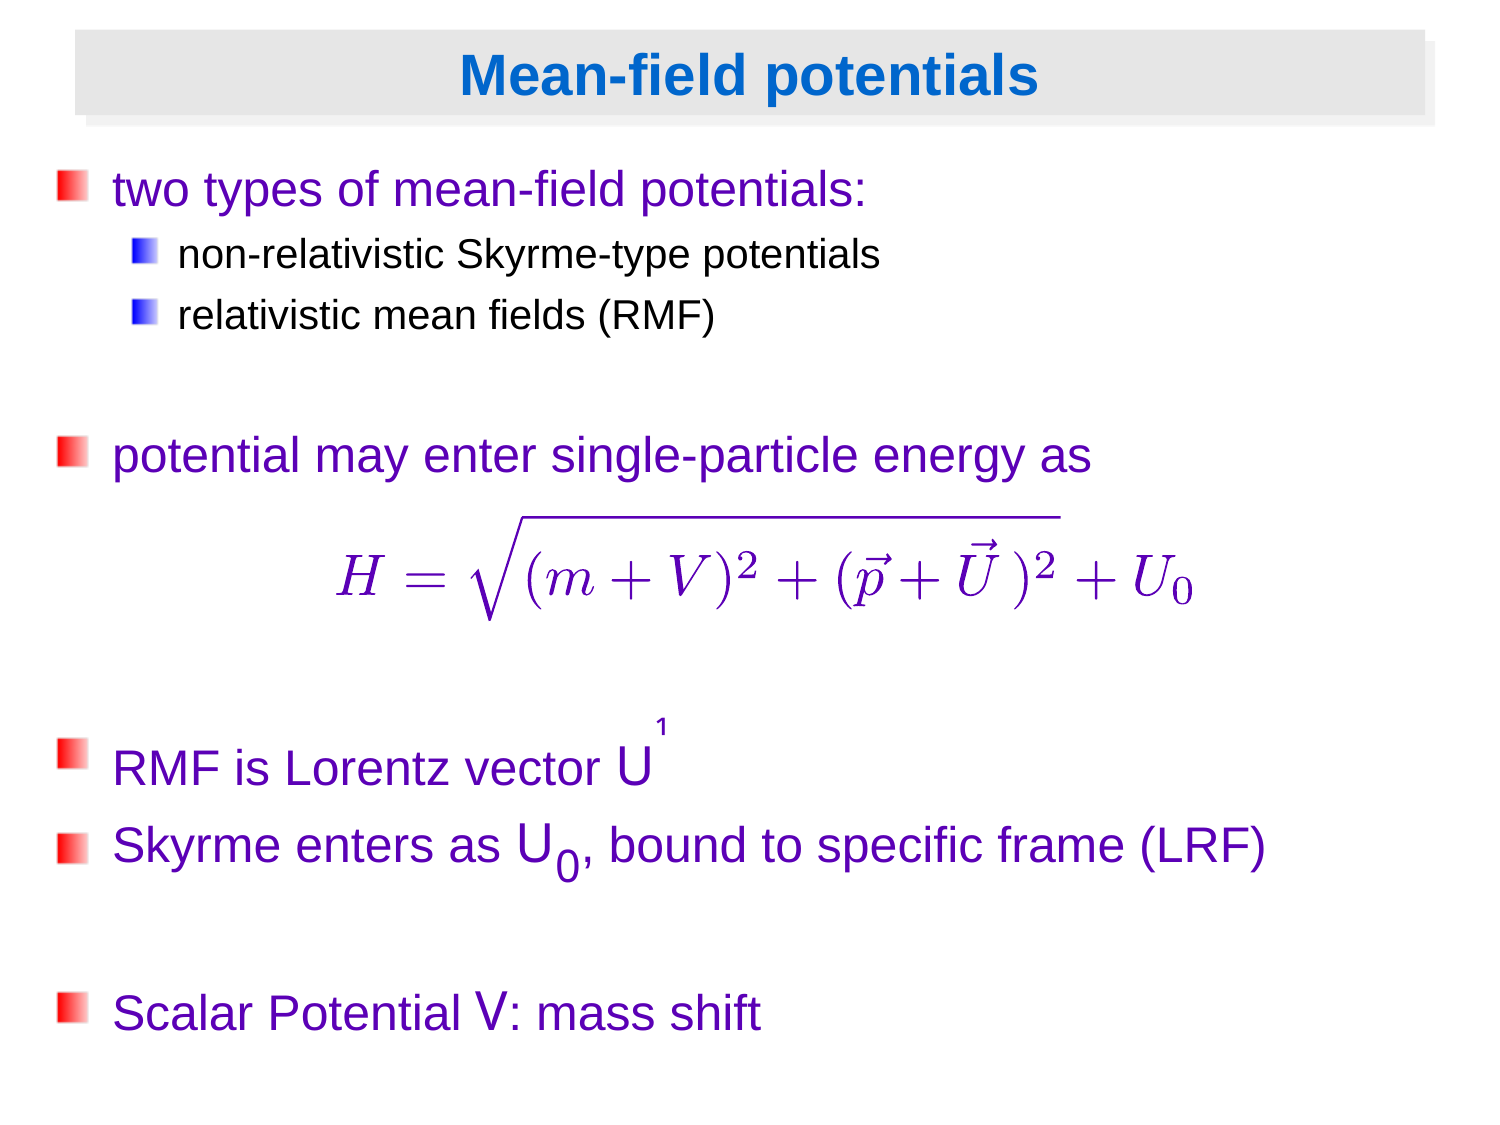

# Mean-field potentials
two types of mean-field potentials:
non-relativistic Skyrme-type potentials
relativistic mean fields (RMF)
potential may enter single-particle energy as
RMF is Lorentz vector U¹
Skyrme enters as U0, bound to specific frame (LRF)
Scalar Potential V: mass shift